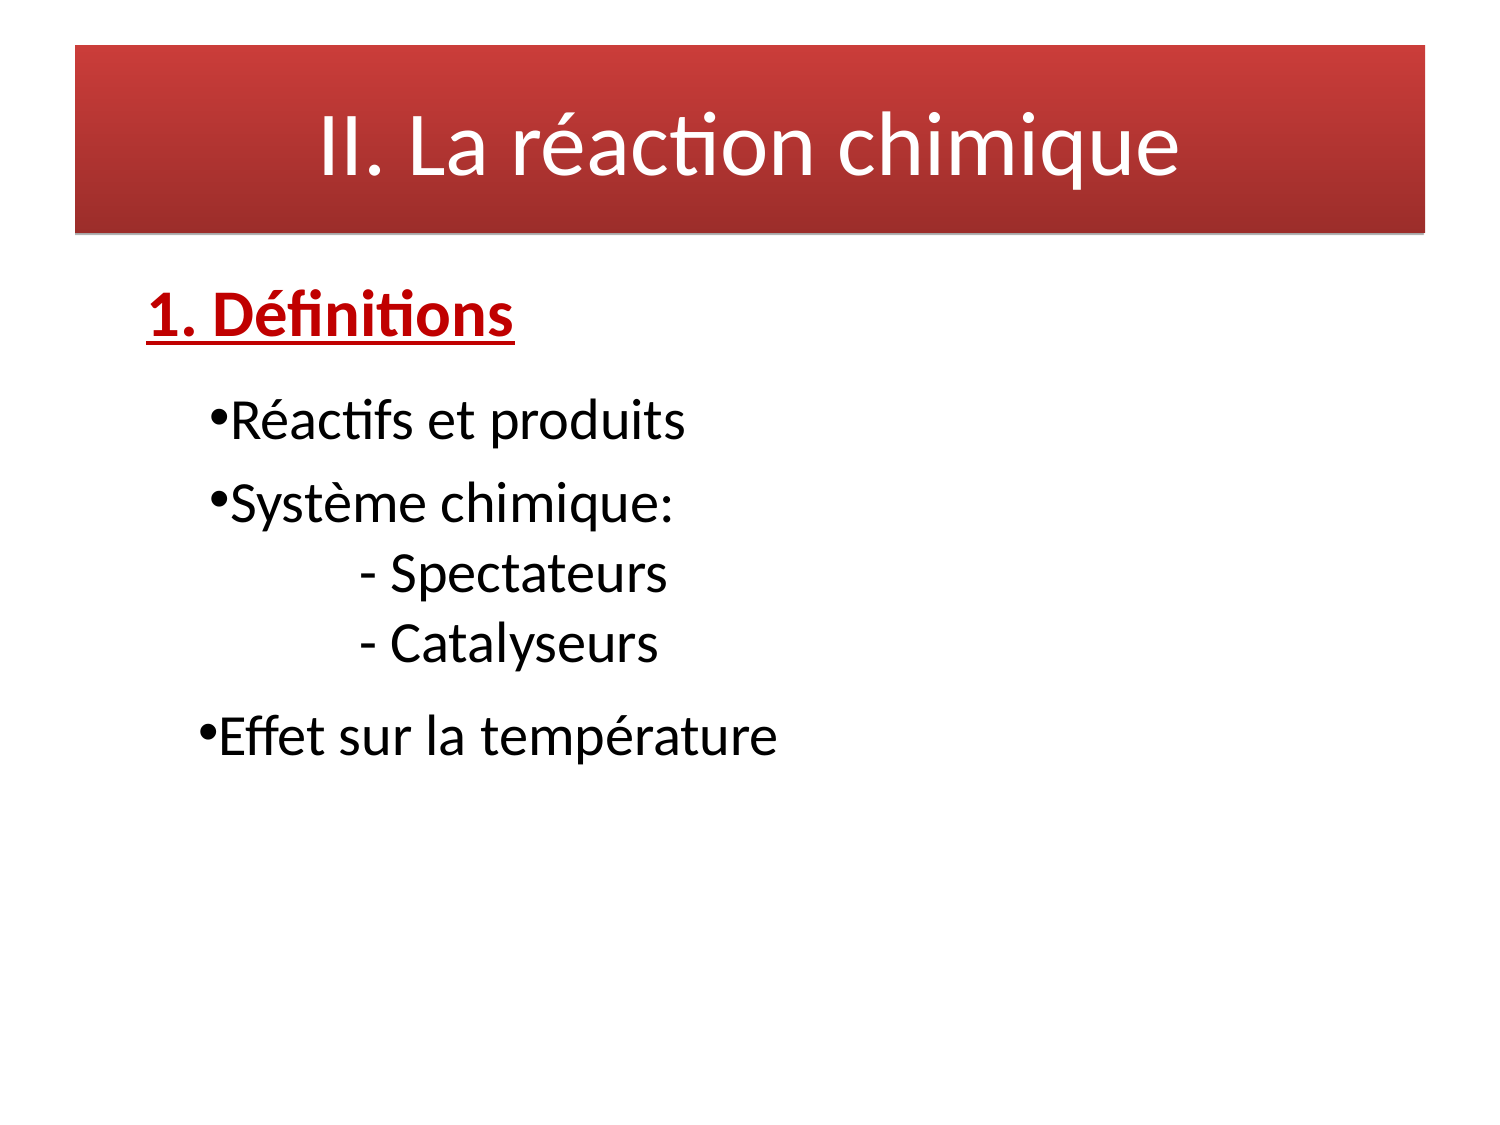

# II. La réaction chimique
1. Définitions
Réactifs et produits
Système chimique:
- Spectateurs
- Catalyseurs
Effet sur la température